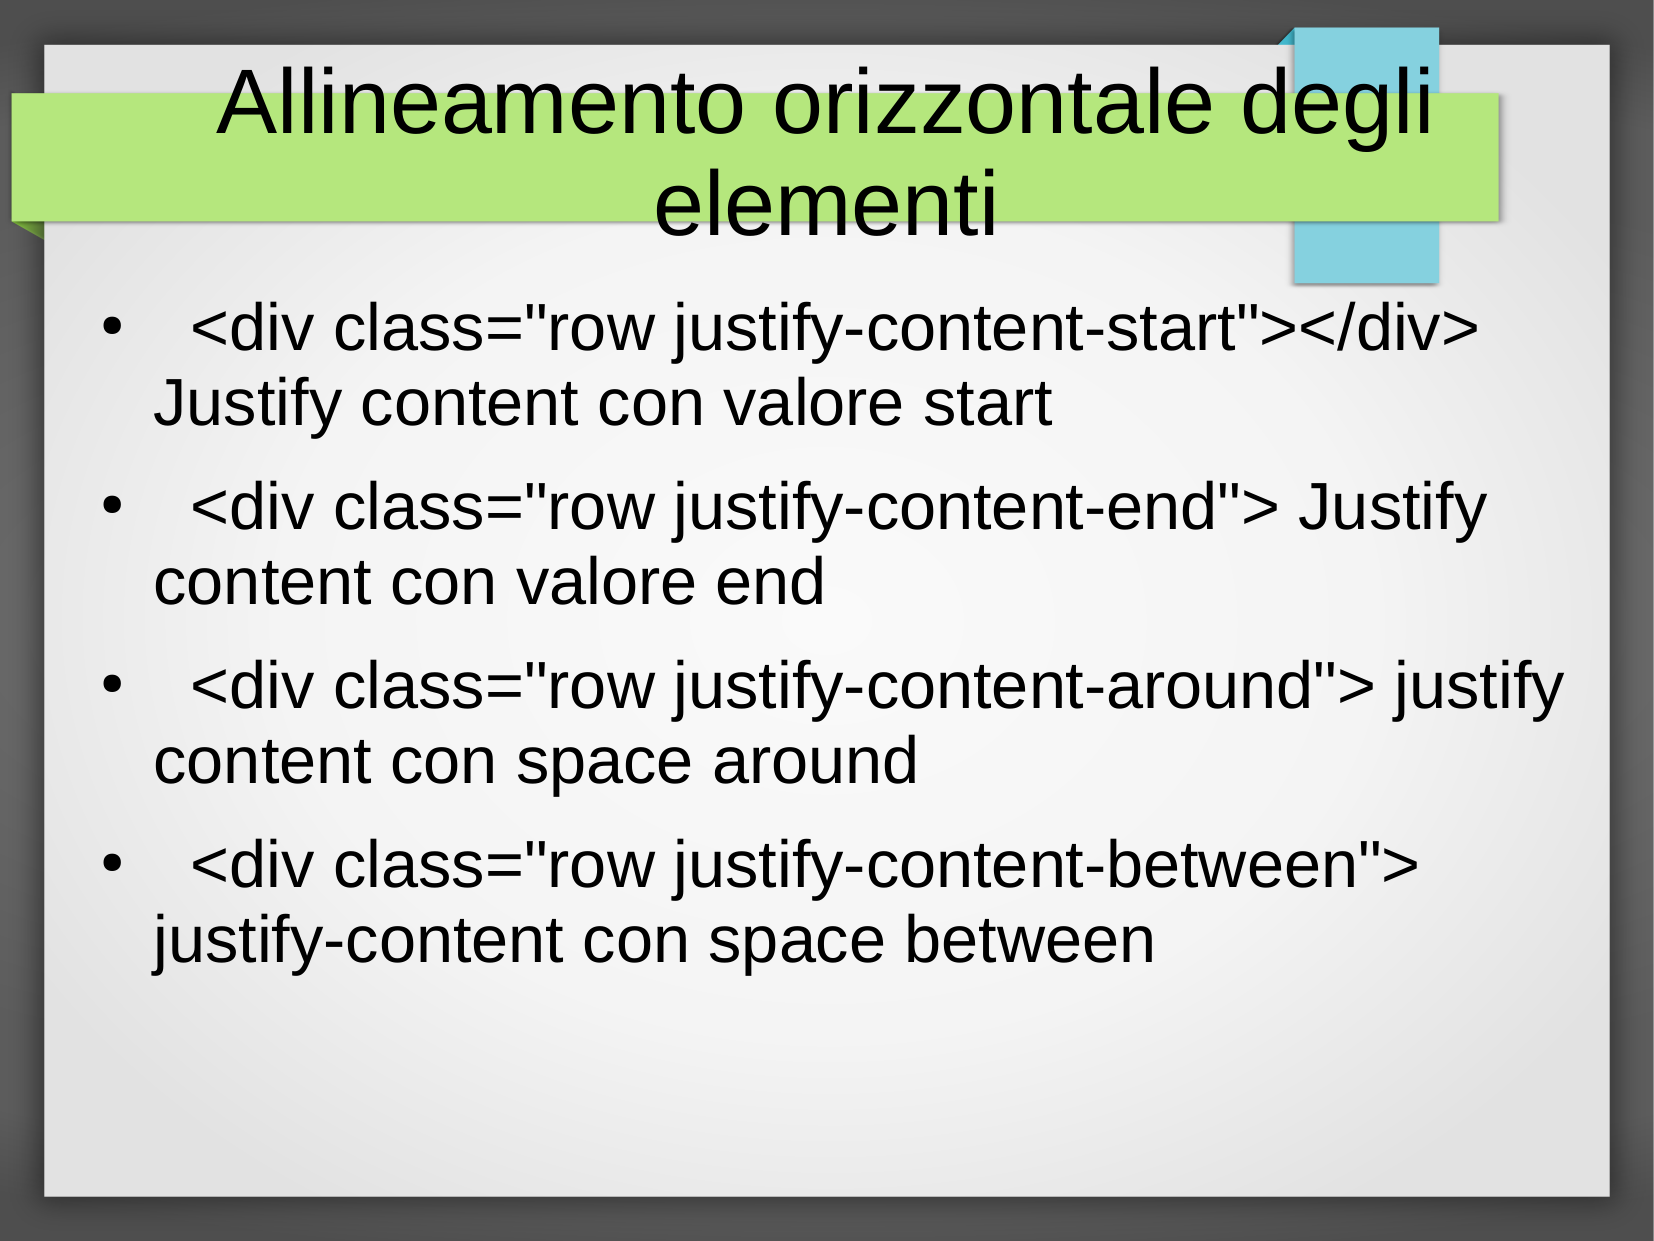

# Allineamento orizzontale degli elementi
 <div class="row justify-content-start"></div> Justify content con valore start
 <div class="row justify-content-end"> Justify content con valore end
 <div class="row justify-content-around"> justify content con space around
 <div class="row justify-content-between"> justify-content con space between